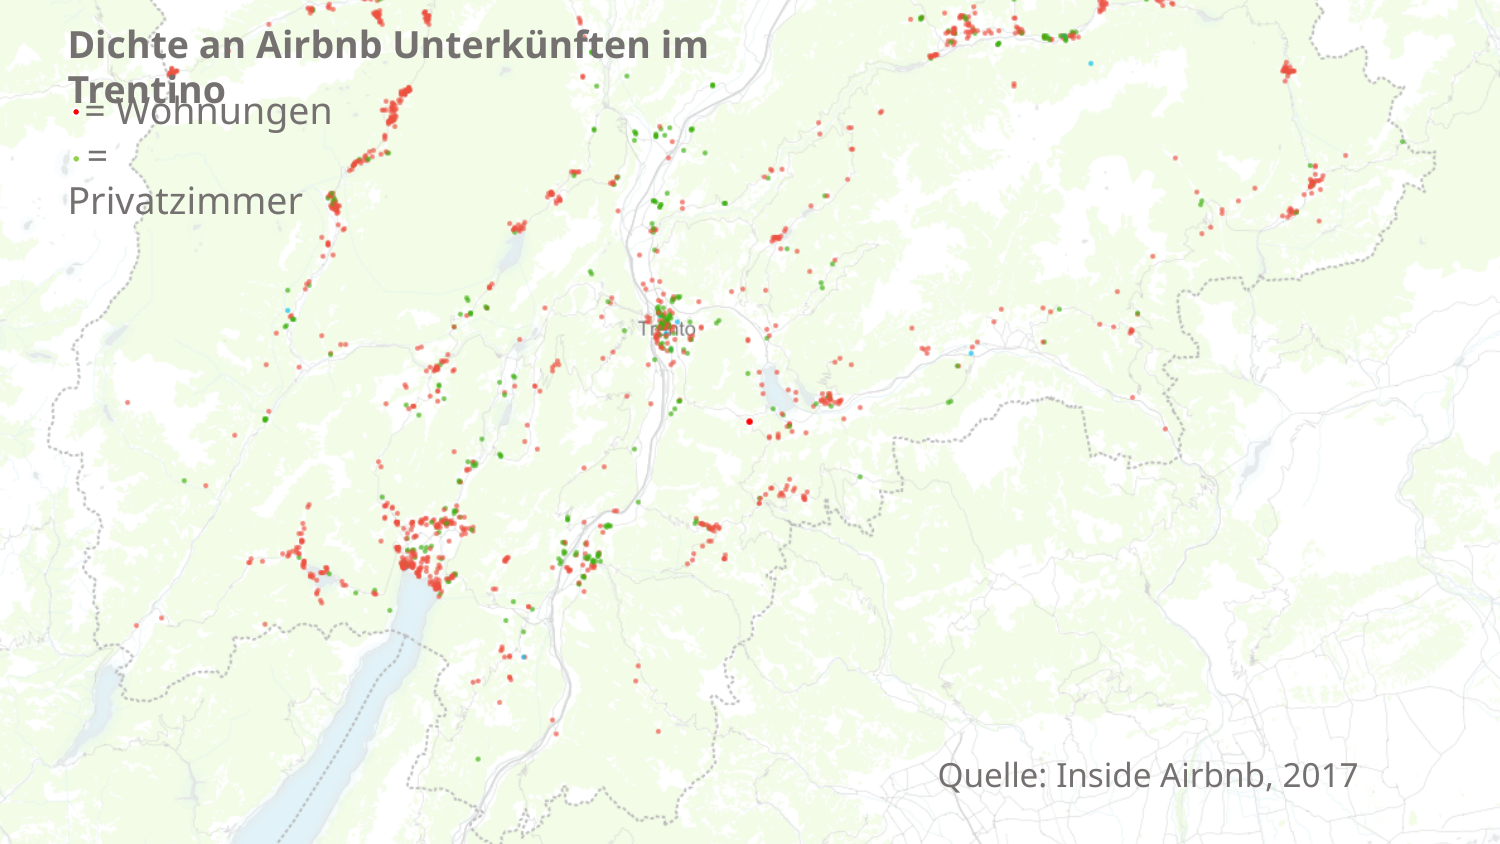

Dichte an Airbnb Unterkünften im Trentino
 = Wohnungen
 = Privatzimmer
Quelle: Inside Airbnb, 2017